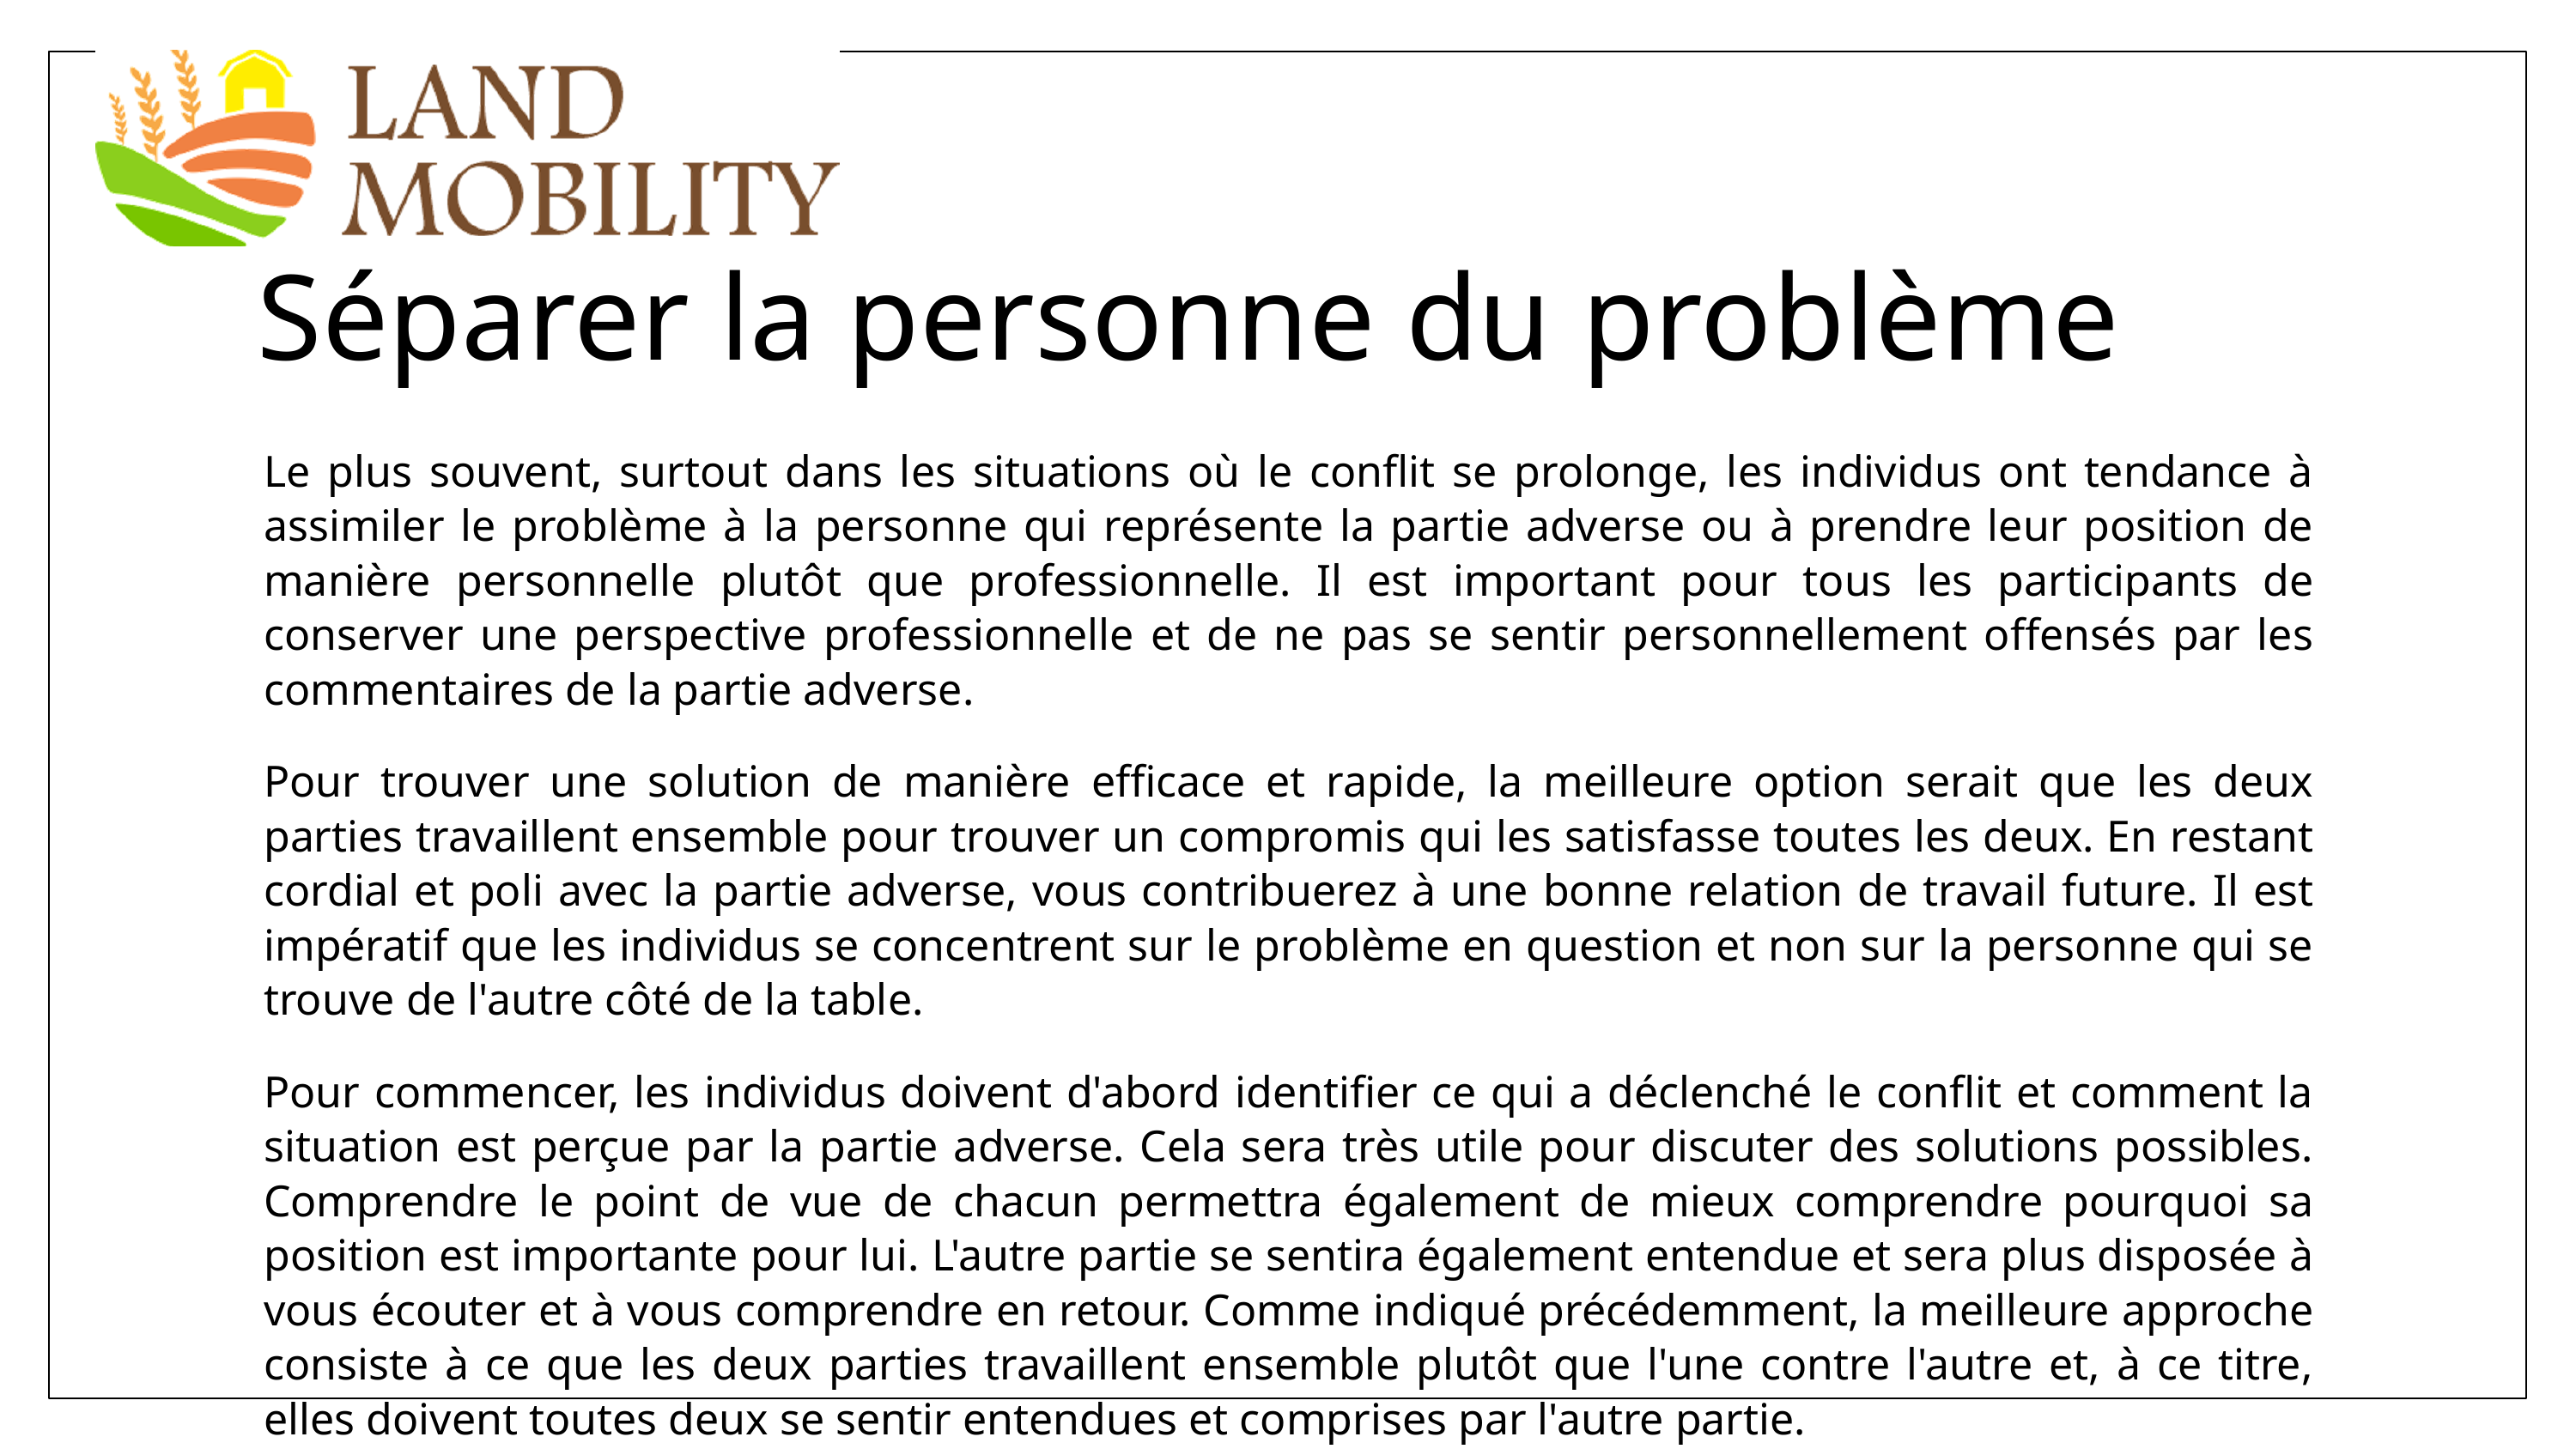

# Séparer la personne du problème
Le plus souvent, surtout dans les situations où le conflit se prolonge, les individus ont tendance à assimiler le problème à la personne qui représente la partie adverse ou à prendre leur position de manière personnelle plutôt que professionnelle. Il est important pour tous les participants de conserver une perspective professionnelle et de ne pas se sentir personnellement offensés par les commentaires de la partie adverse.
Pour trouver une solution de manière efficace et rapide, la meilleure option serait que les deux parties travaillent ensemble pour trouver un compromis qui les satisfasse toutes les deux. En restant cordial et poli avec la partie adverse, vous contribuerez à une bonne relation de travail future. Il est impératif que les individus se concentrent sur le problème en question et non sur la personne qui se trouve de l'autre côté de la table.
Pour commencer, les individus doivent d'abord identifier ce qui a déclenché le conflit et comment la situation est perçue par la partie adverse. Cela sera très utile pour discuter des solutions possibles. Comprendre le point de vue de chacun permettra également de mieux comprendre pourquoi sa position est importante pour lui. L'autre partie se sentira également entendue et sera plus disposée à vous écouter et à vous comprendre en retour. Comme indiqué précédemment, la meilleure approche consiste à ce que les deux parties travaillent ensemble plutôt que l'une contre l'autre et, à ce titre, elles doivent toutes deux se sentir entendues et comprises par l'autre partie.